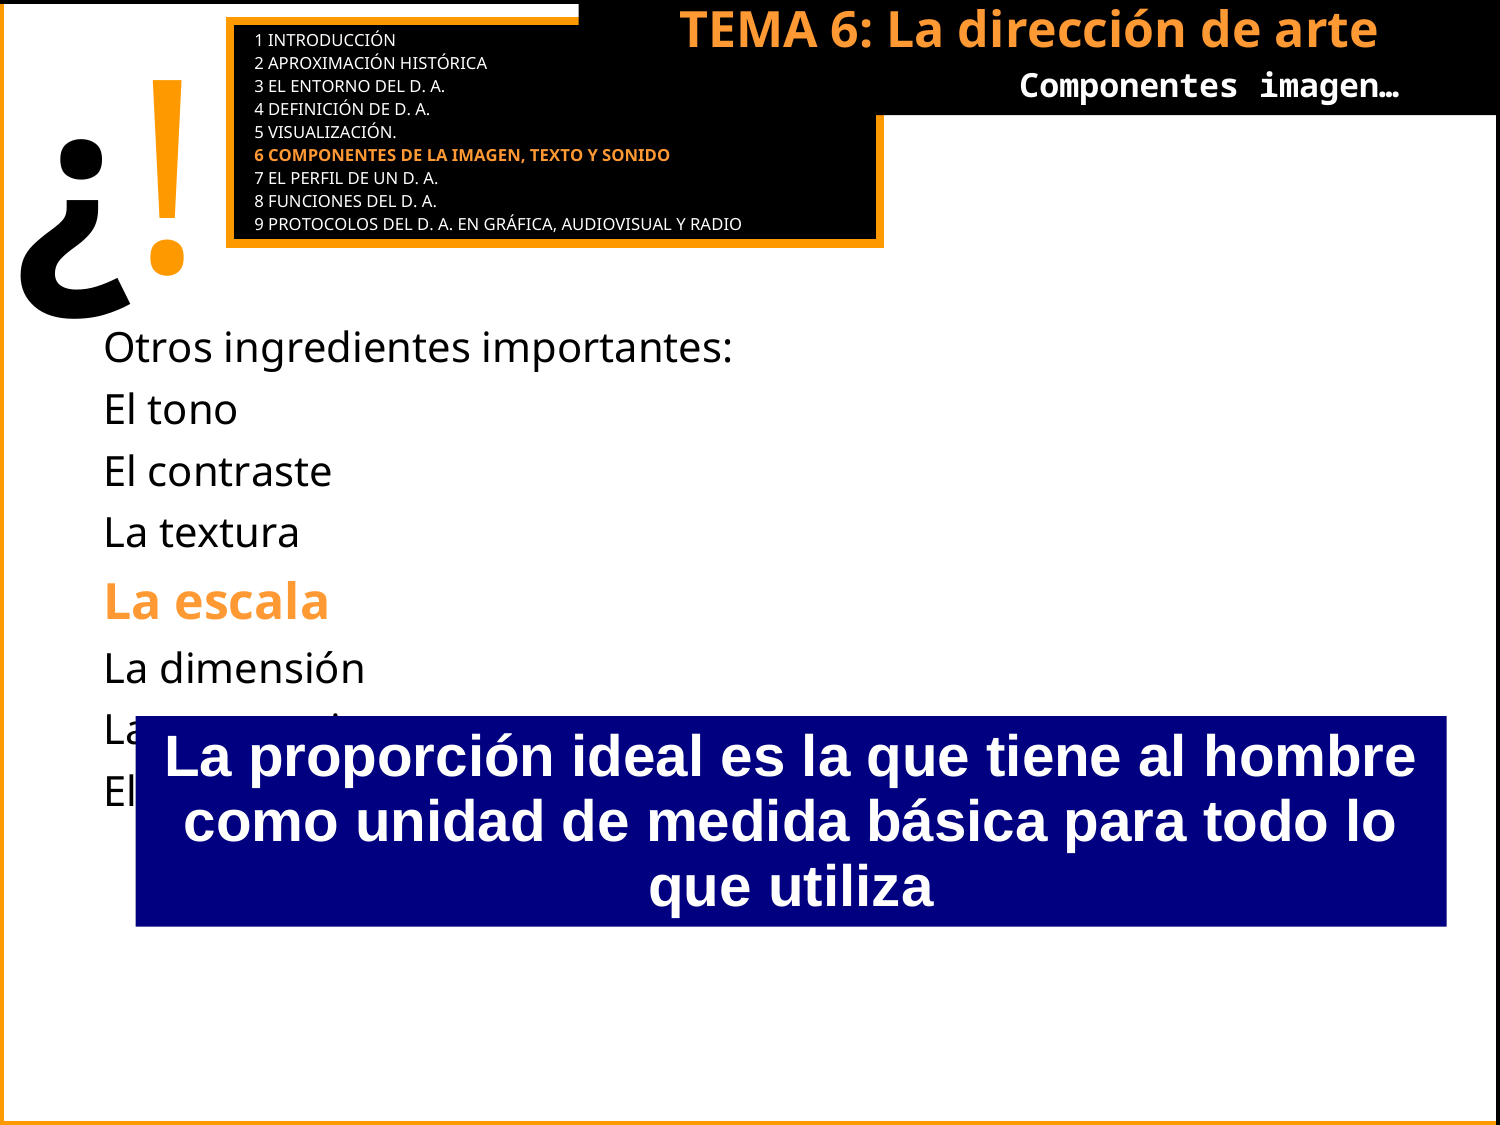

TEMA 6: La dirección de arte
Componentes imagen…
1 INTRODUCCIÓN
2 APROXIMACIÓN HISTÓRICA
3 EL ENTORNO DEL D. A.
4 DEFINICIÓN DE D. A.
5 VISUALIZACIÓN.
6 COMPONENTES DE LA IMAGEN, TEXTO Y SONIDO
7 EL PERFIL DE UN D. A.
8 FUNCIONES DEL D. A.
9 PROTOCOLOS DEL D. A. EN GRÁFICA, AUDIOVISUAL Y RADIO
# Otros ingredientes importantes:
El tono
El contraste
La textura
La escala
La dimensión
La perspectiva
El encuadre
La proporción ideal es la que tiene al hombre como unidad de medida básica para todo lo que utiliza